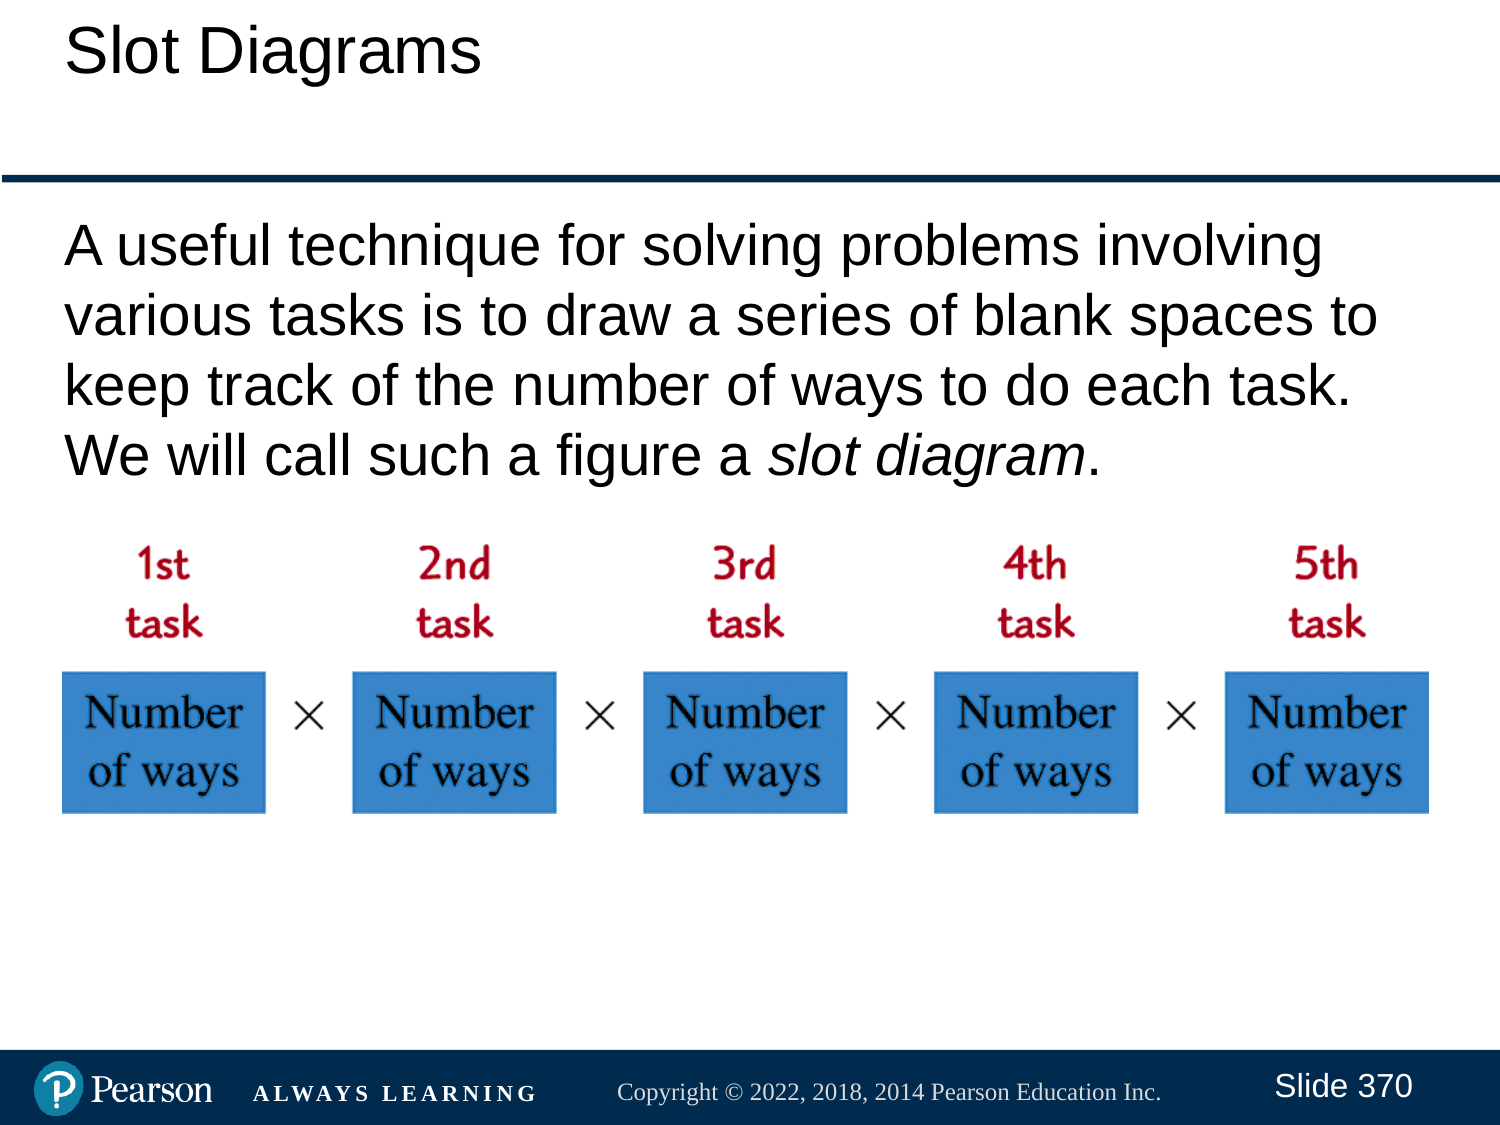

# Slot Diagrams
A useful technique for solving problems involving various tasks is to draw a series of blank spaces to keep track of the number of ways to do each task. We will call such a figure a slot diagram.